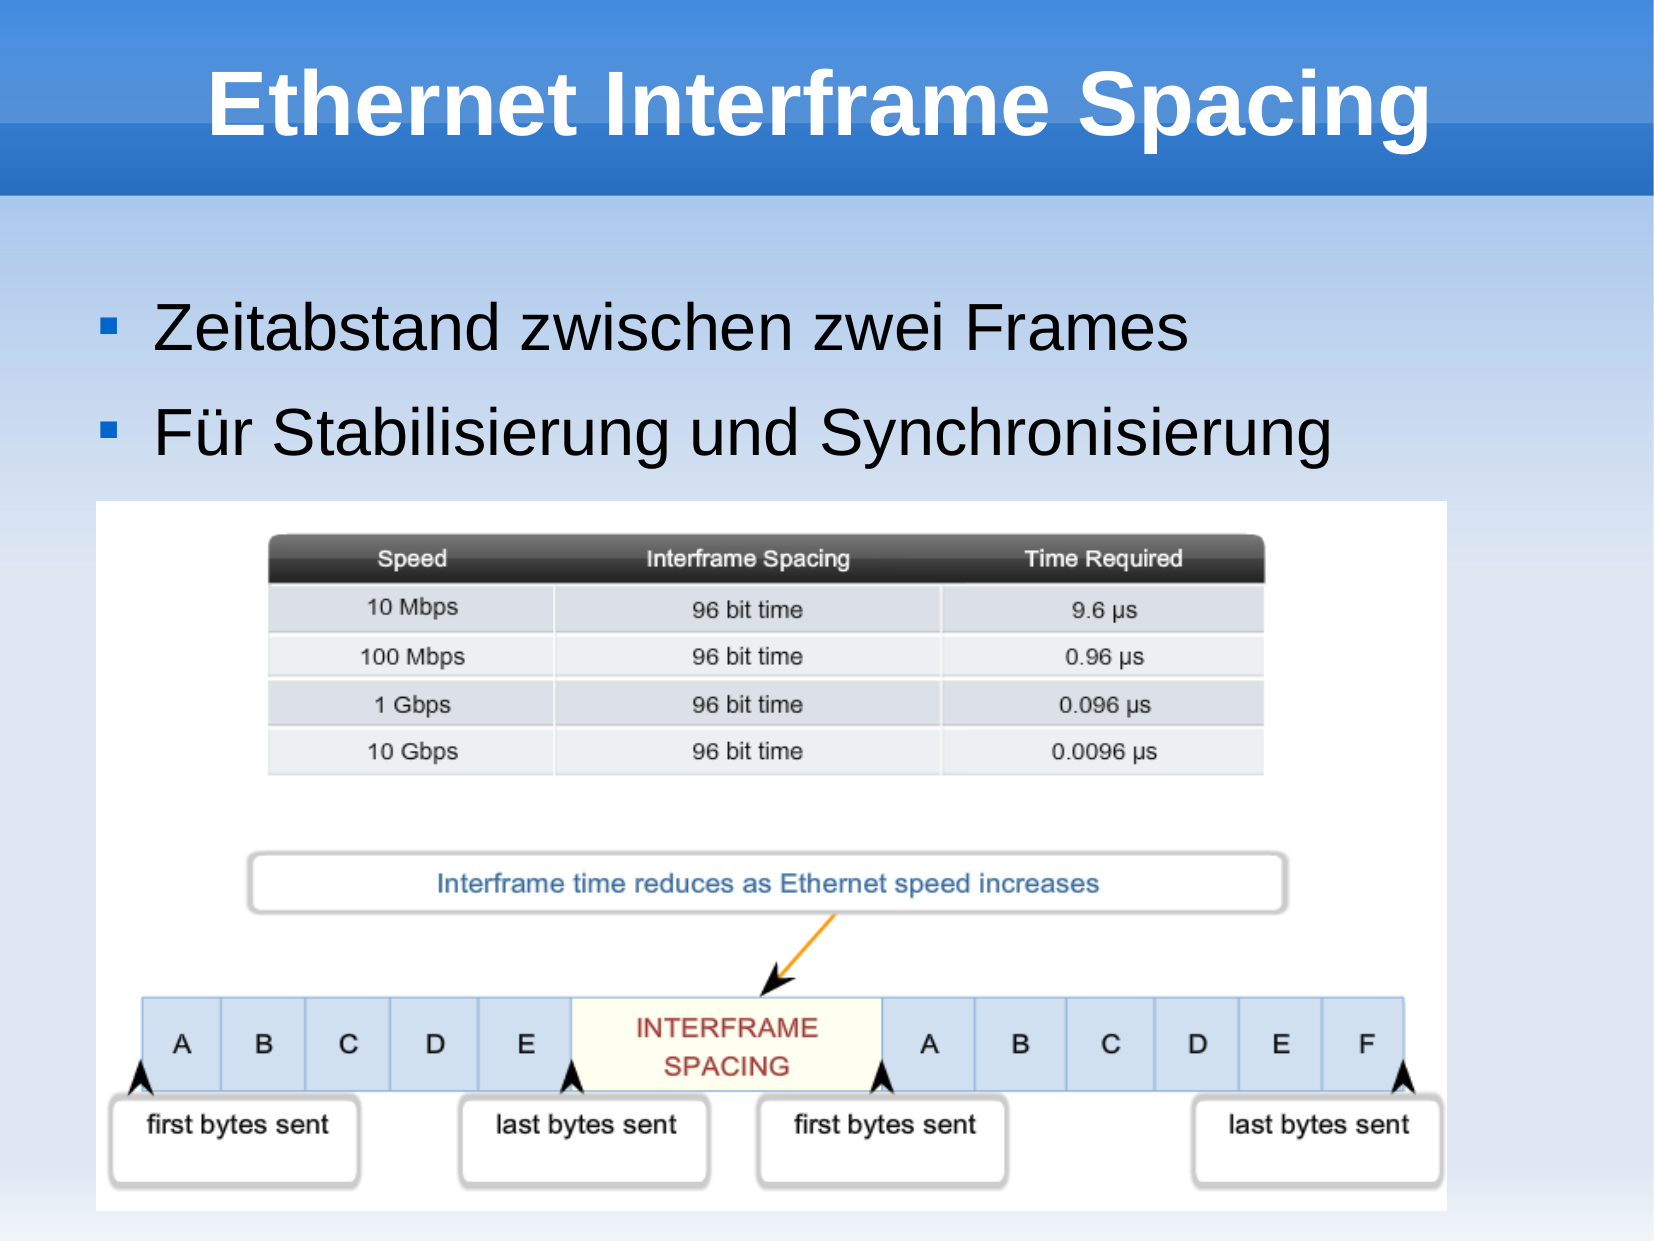

# Ethernet Interframe Spacing
Zeitabstand zwischen zwei Frames
Für Stabilisierung und Synchronisierung